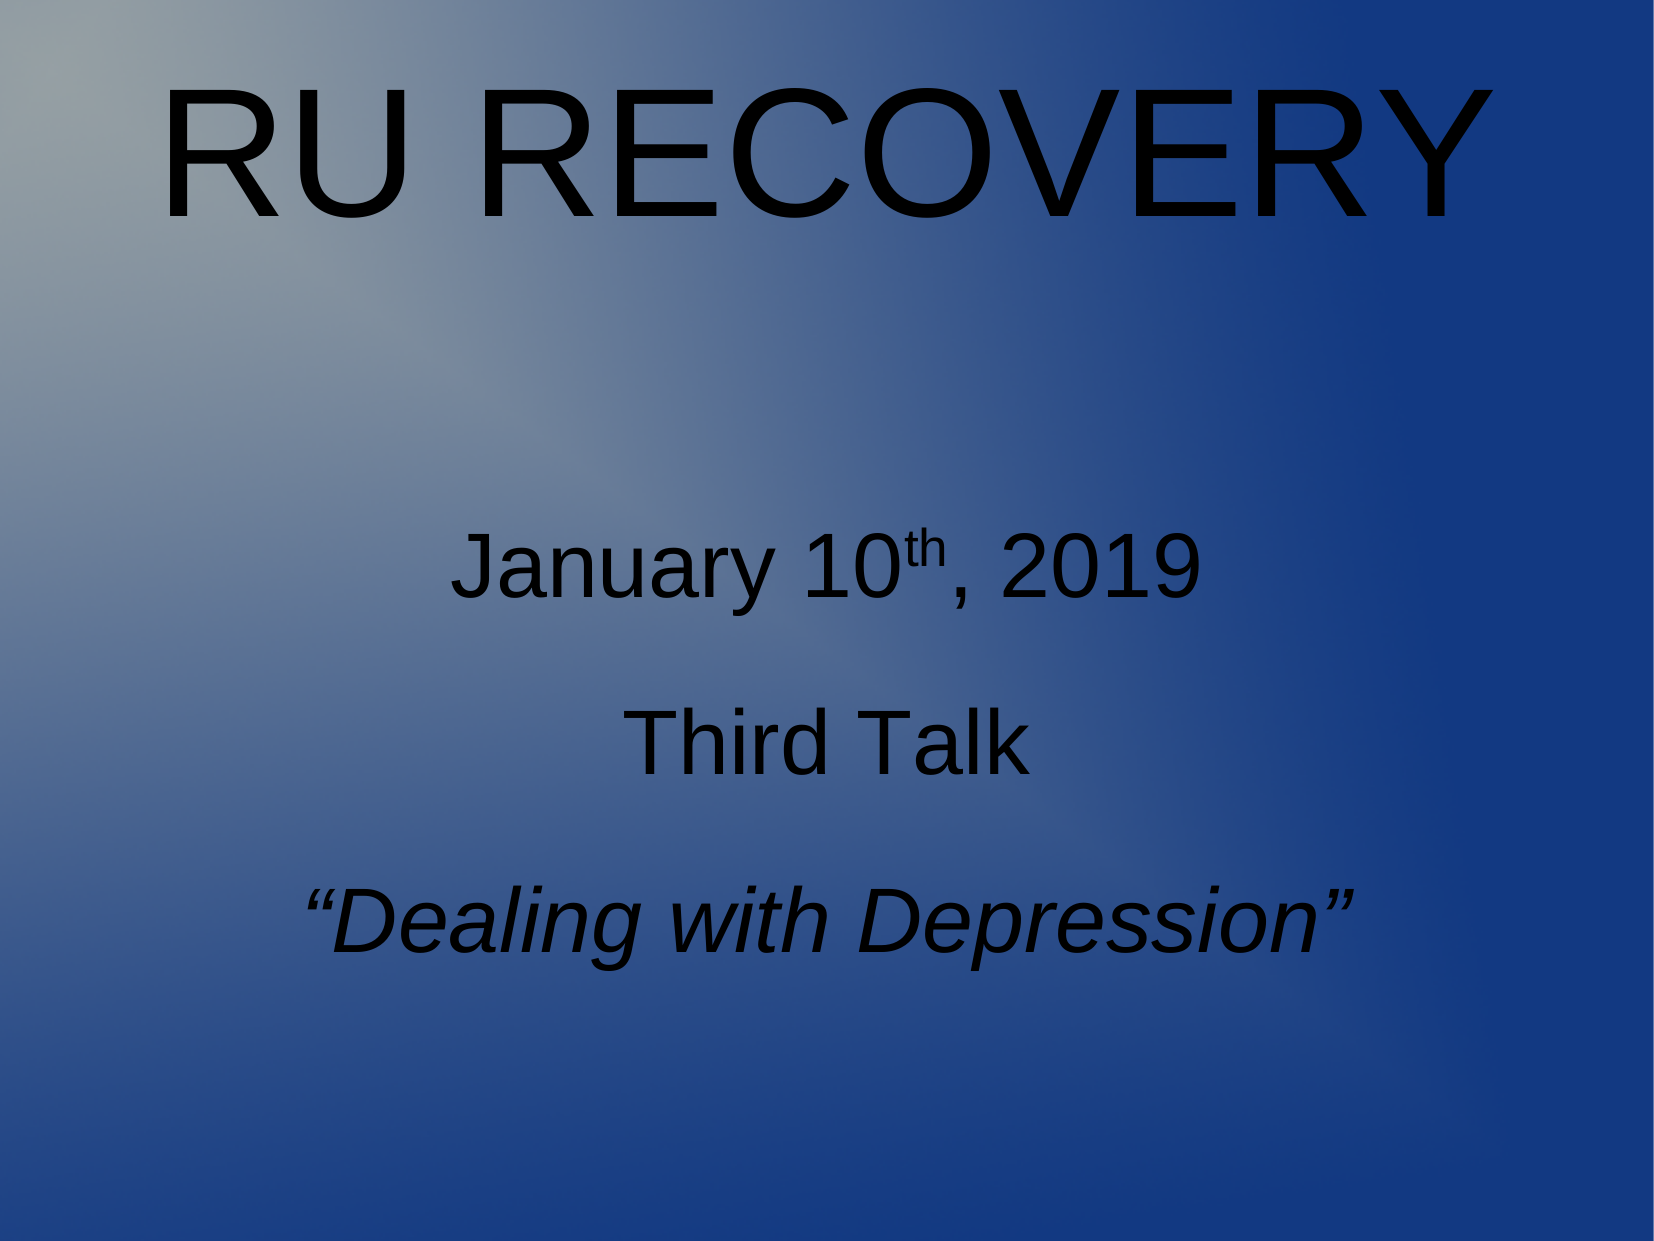

# RU RECOVERY
January 10th, 2019
Third Talk
“Dealing with Depression”